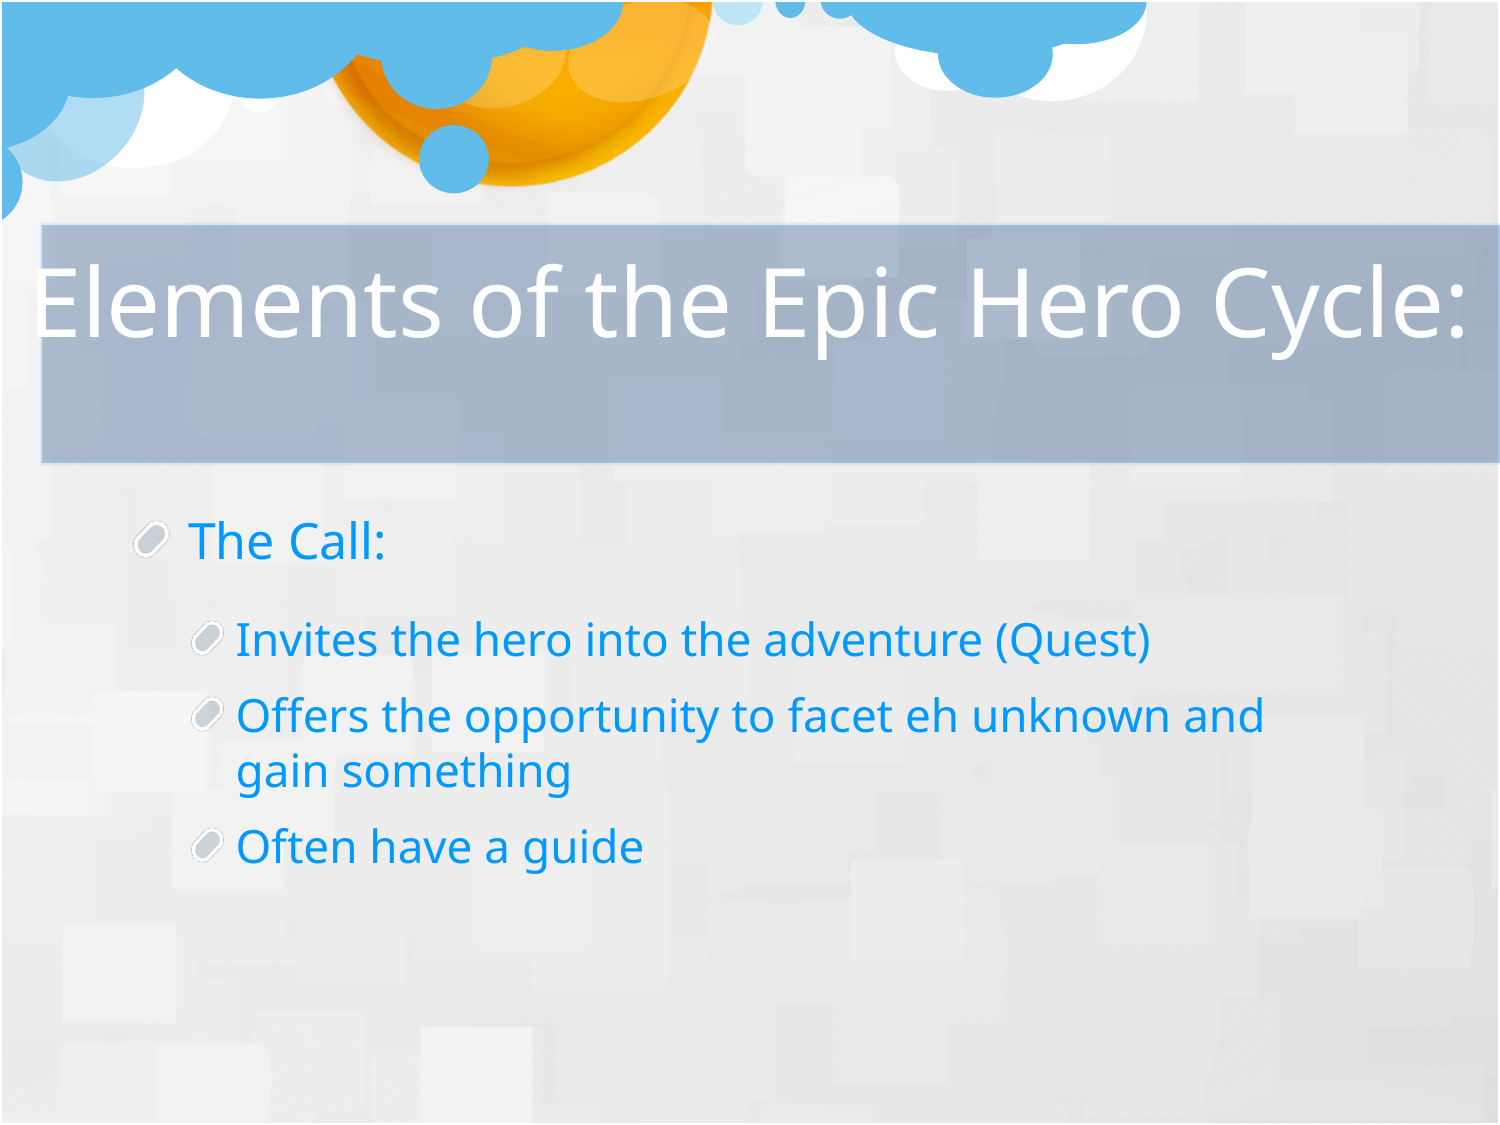

# Elements of the Epic Hero Cycle:
The Call:
Invites the hero into the adventure (Quest)
Offers the opportunity to facet eh unknown and gain something
Often have a guide